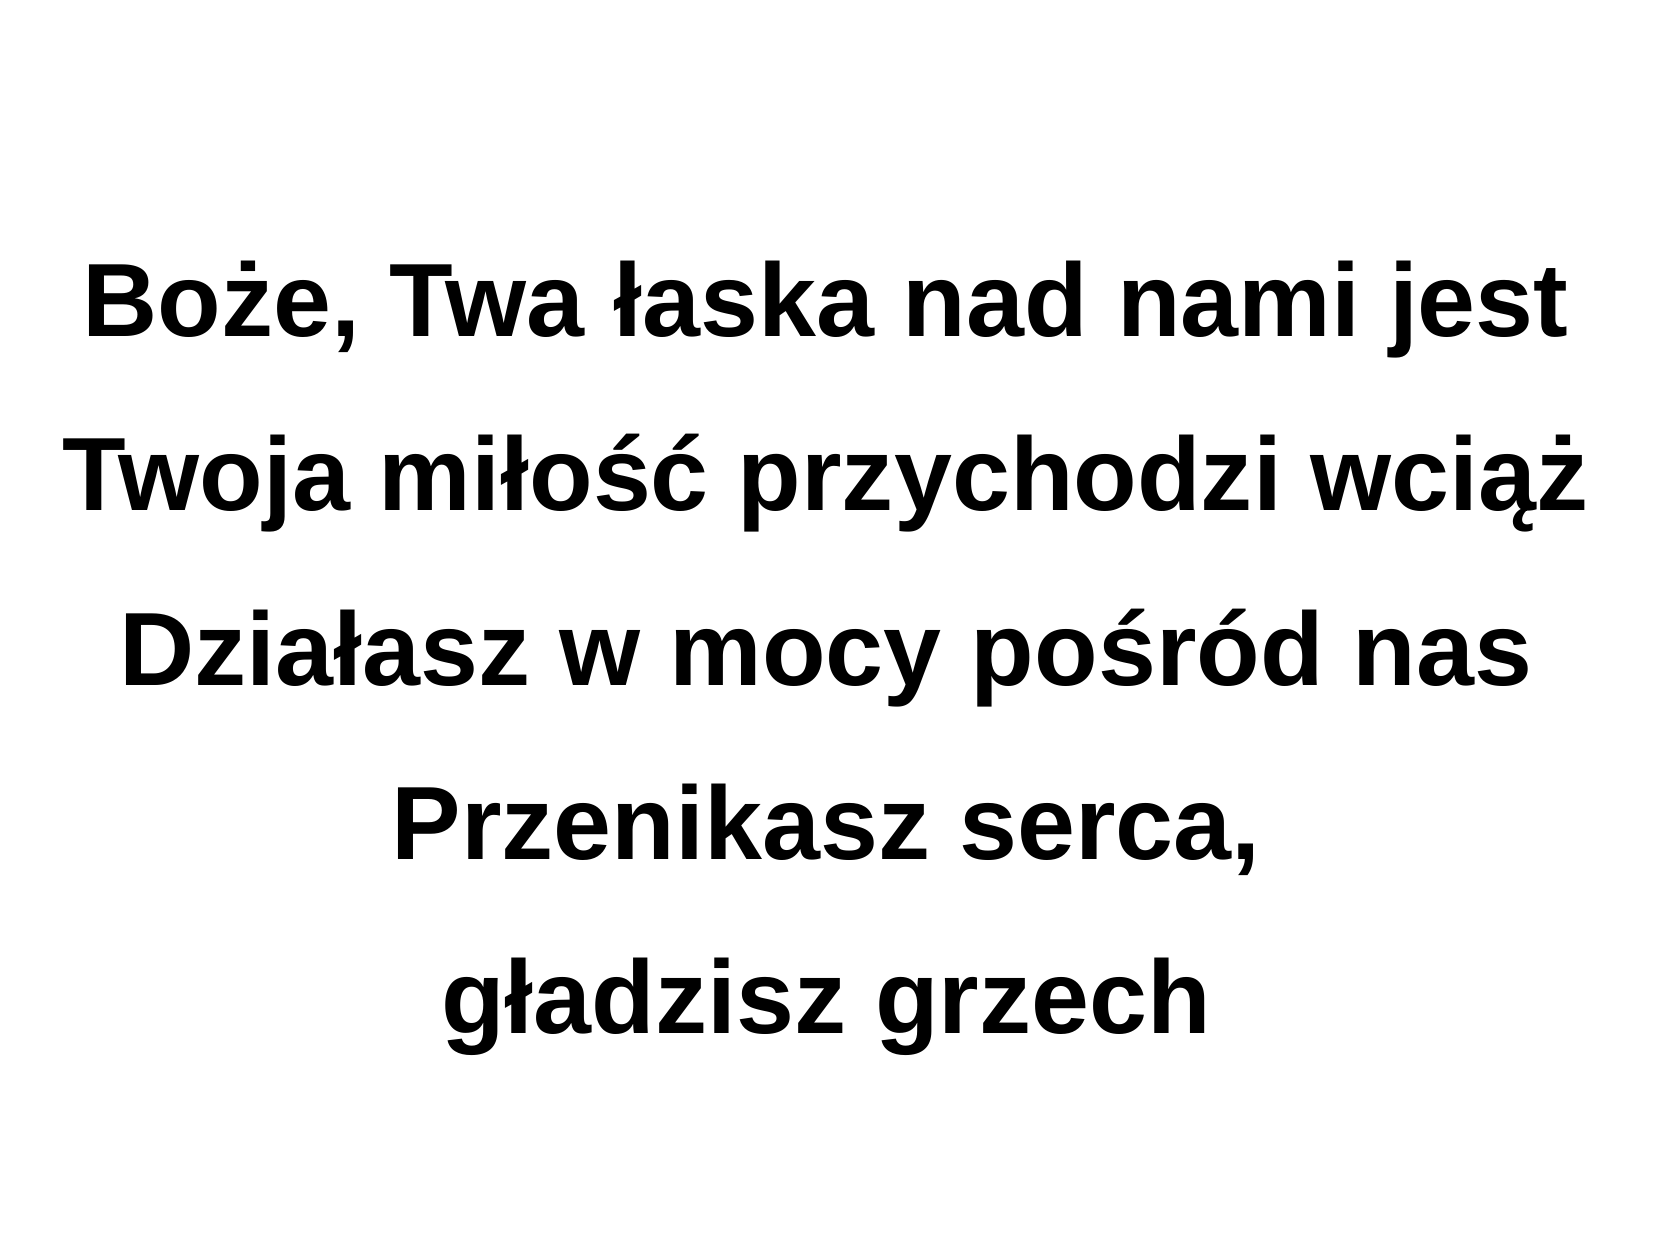

# Boże, Twa łaska nad nami jest
Twoja miłość przychodzi wciąż
Działasz w mocy pośród nas
Przenikasz serca,
gładzisz grzech